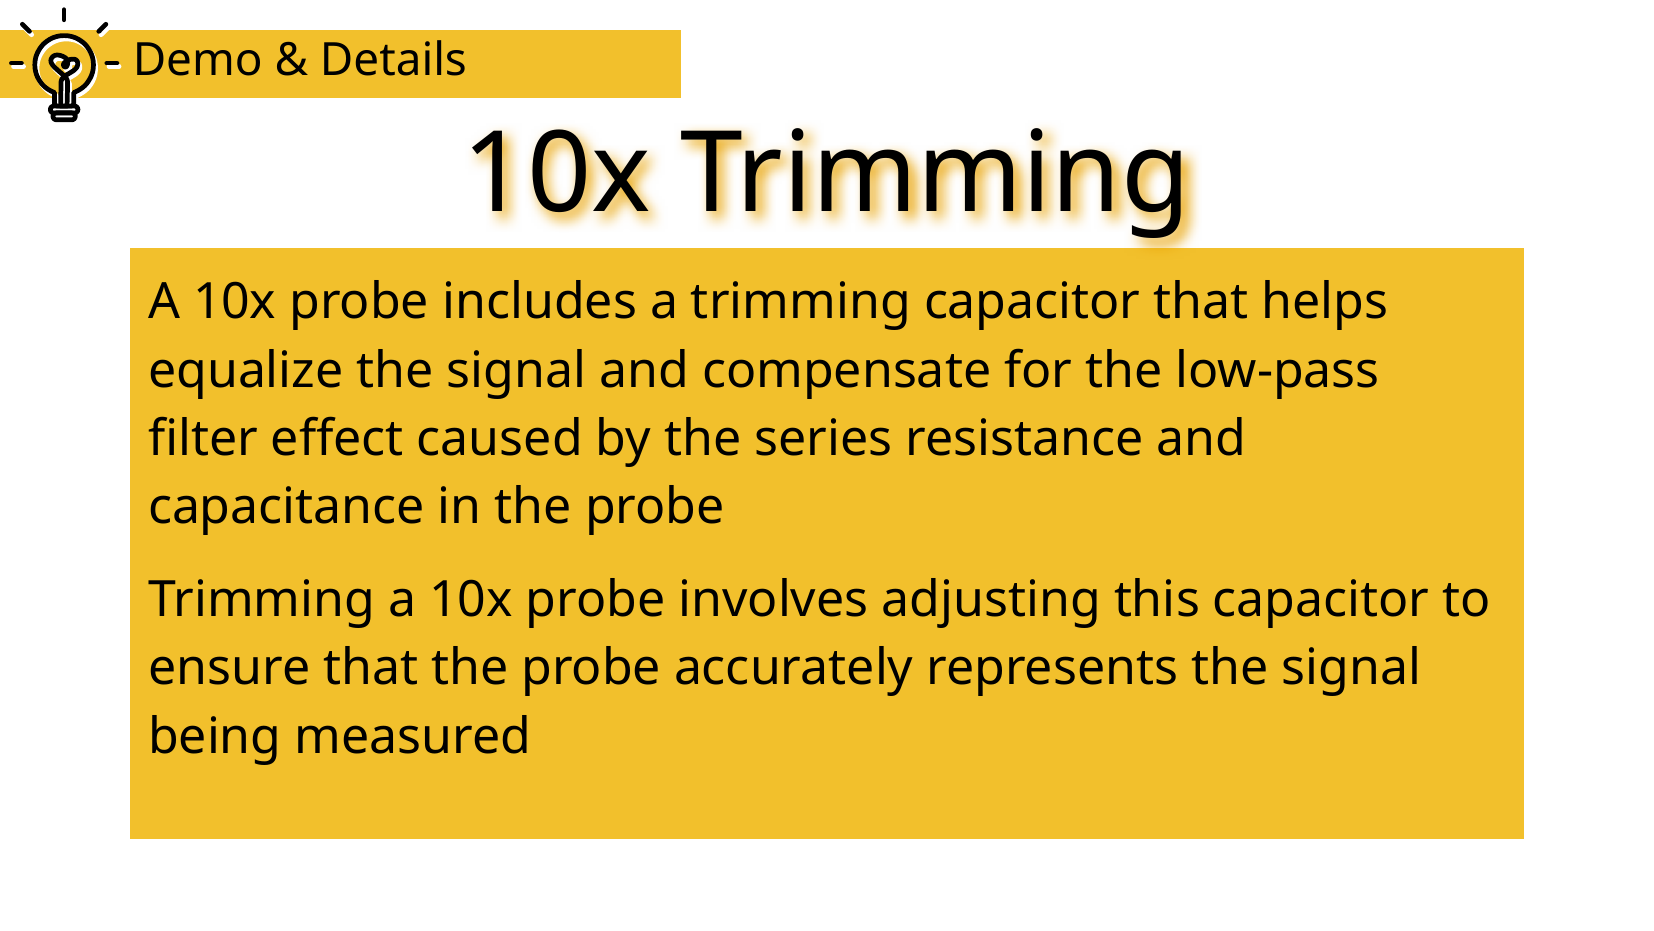

Demo & Details
# 10x Trimming
A 10x probe includes a trimming capacitor that helps equalize the signal and compensate for the low-pass filter effect caused by the series resistance and capacitance in the probe
Trimming a 10x probe involves adjusting this capacitor to ensure that the probe accurately represents the signal being measured